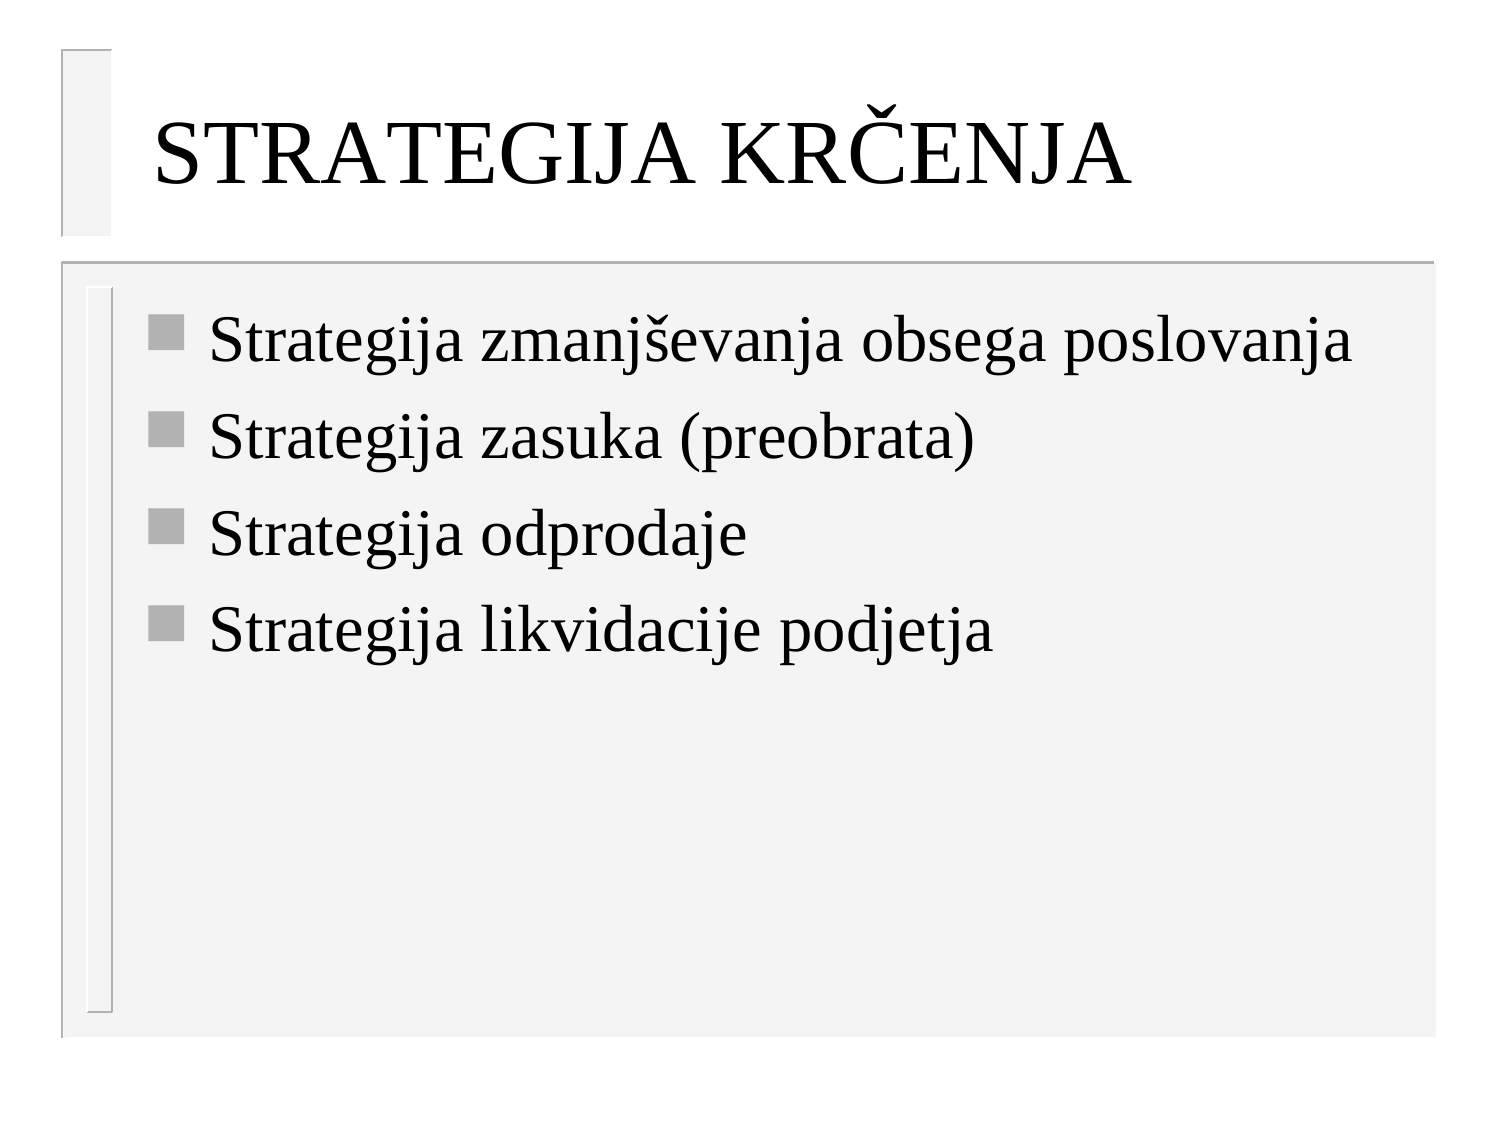

# STRATEGIJA KRČENJA
Strategija zmanjševanja obsega poslovanja
Strategija zasuka (preobrata)
Strategija odprodaje
Strategija likvidacije podjetja